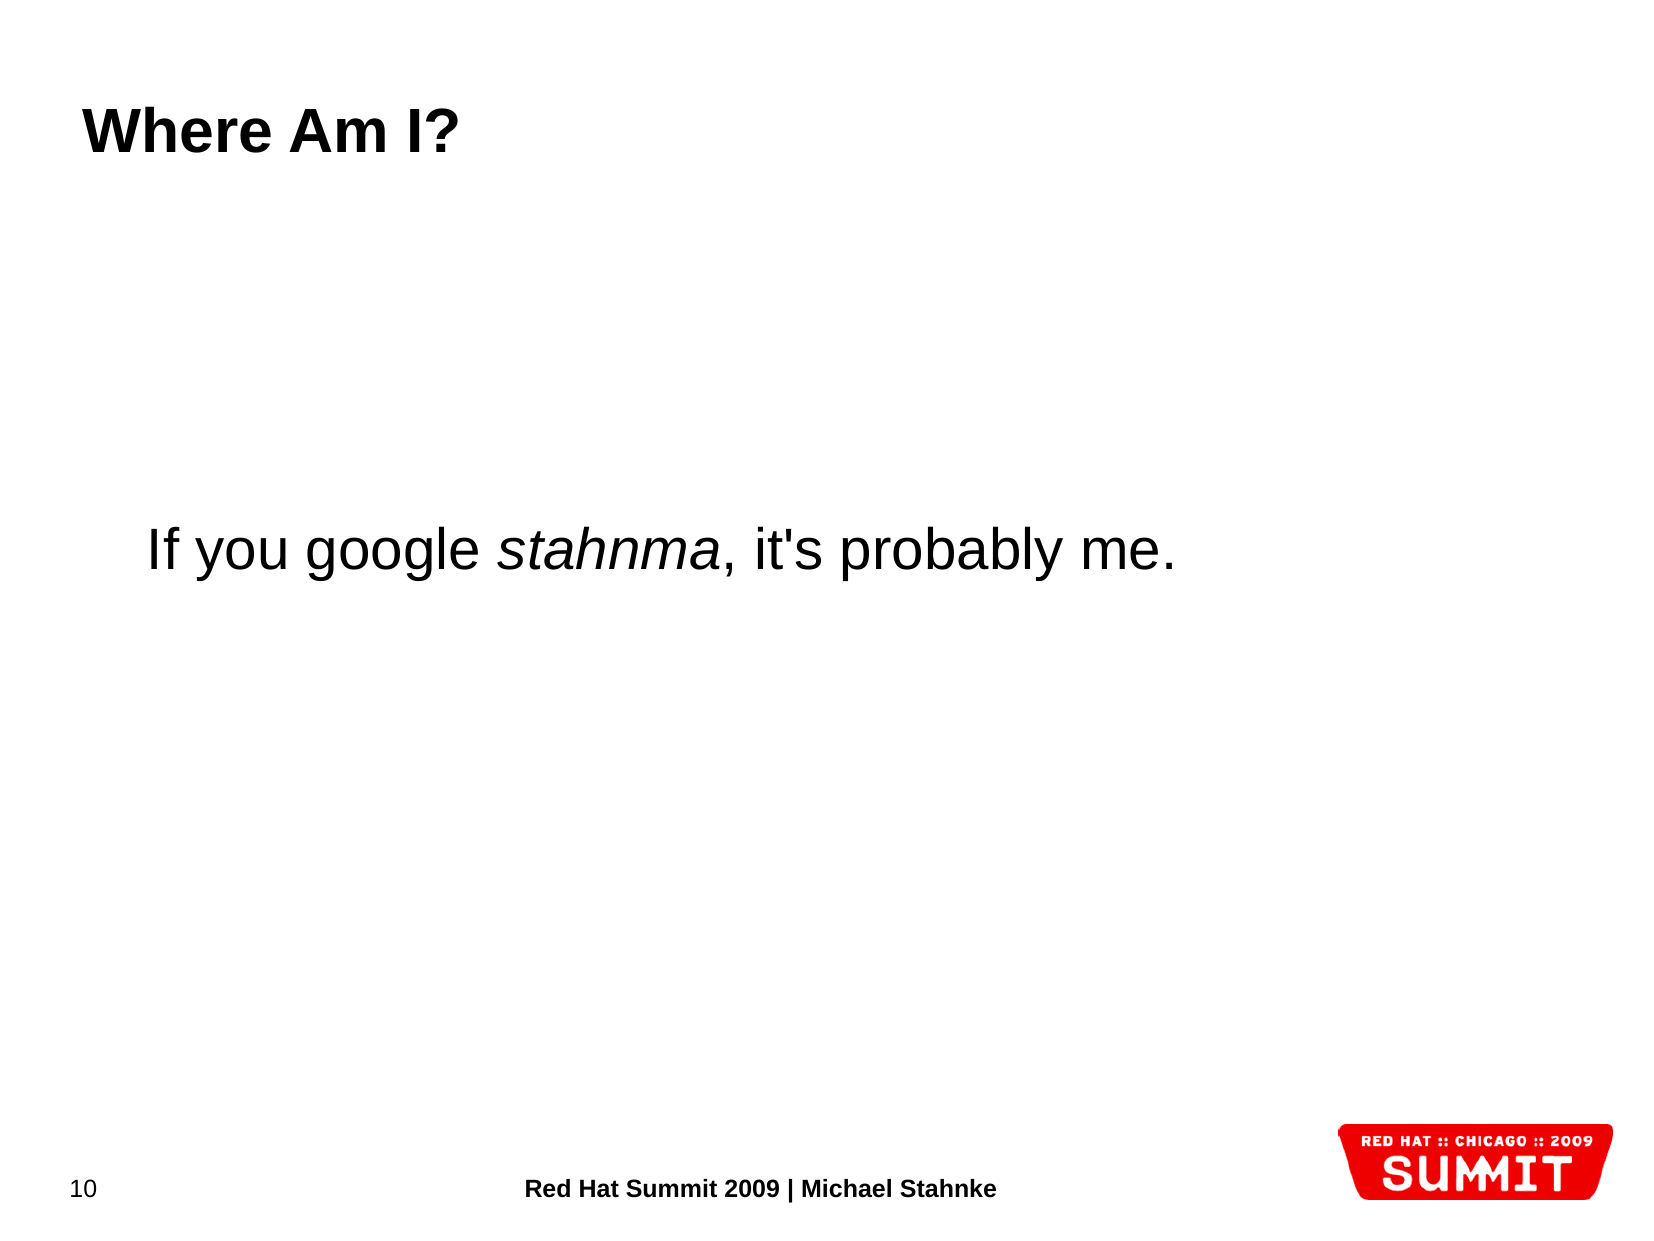

# Where Am I?
If you google stahnma, it's probably me.